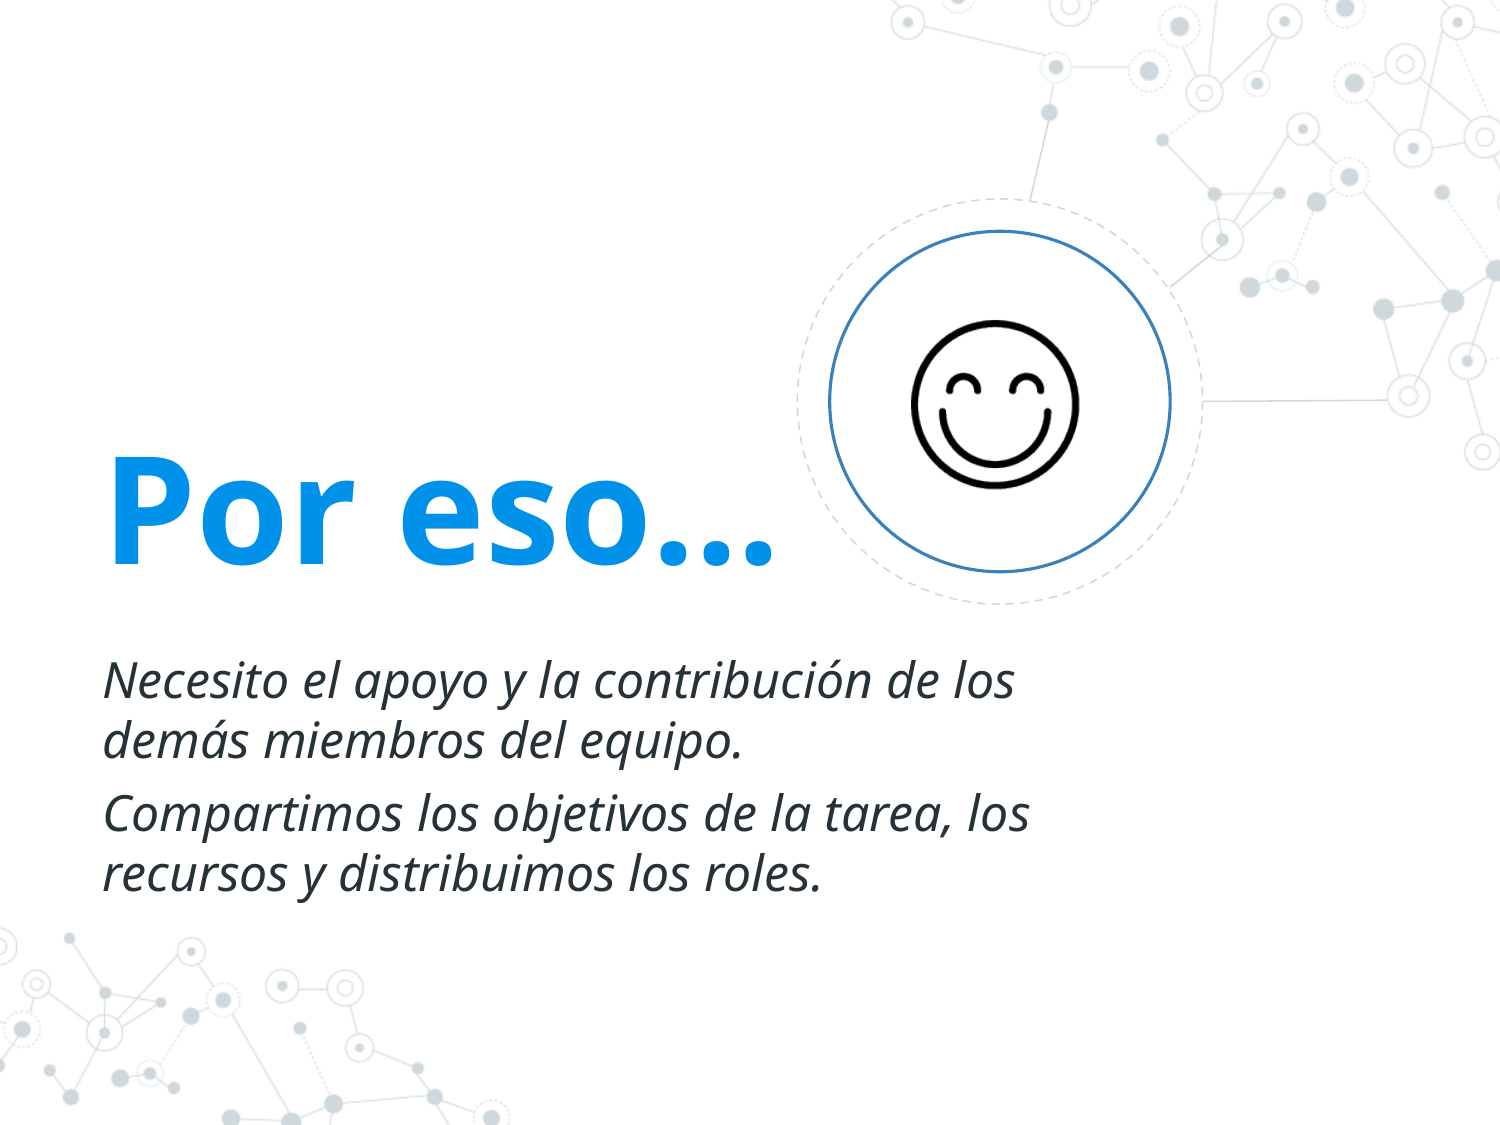

# Por eso...
Necesito el apoyo y la contribución de los demás miembros del equipo.
Compartimos los objetivos de la tarea, los recursos y distribuimos los roles.